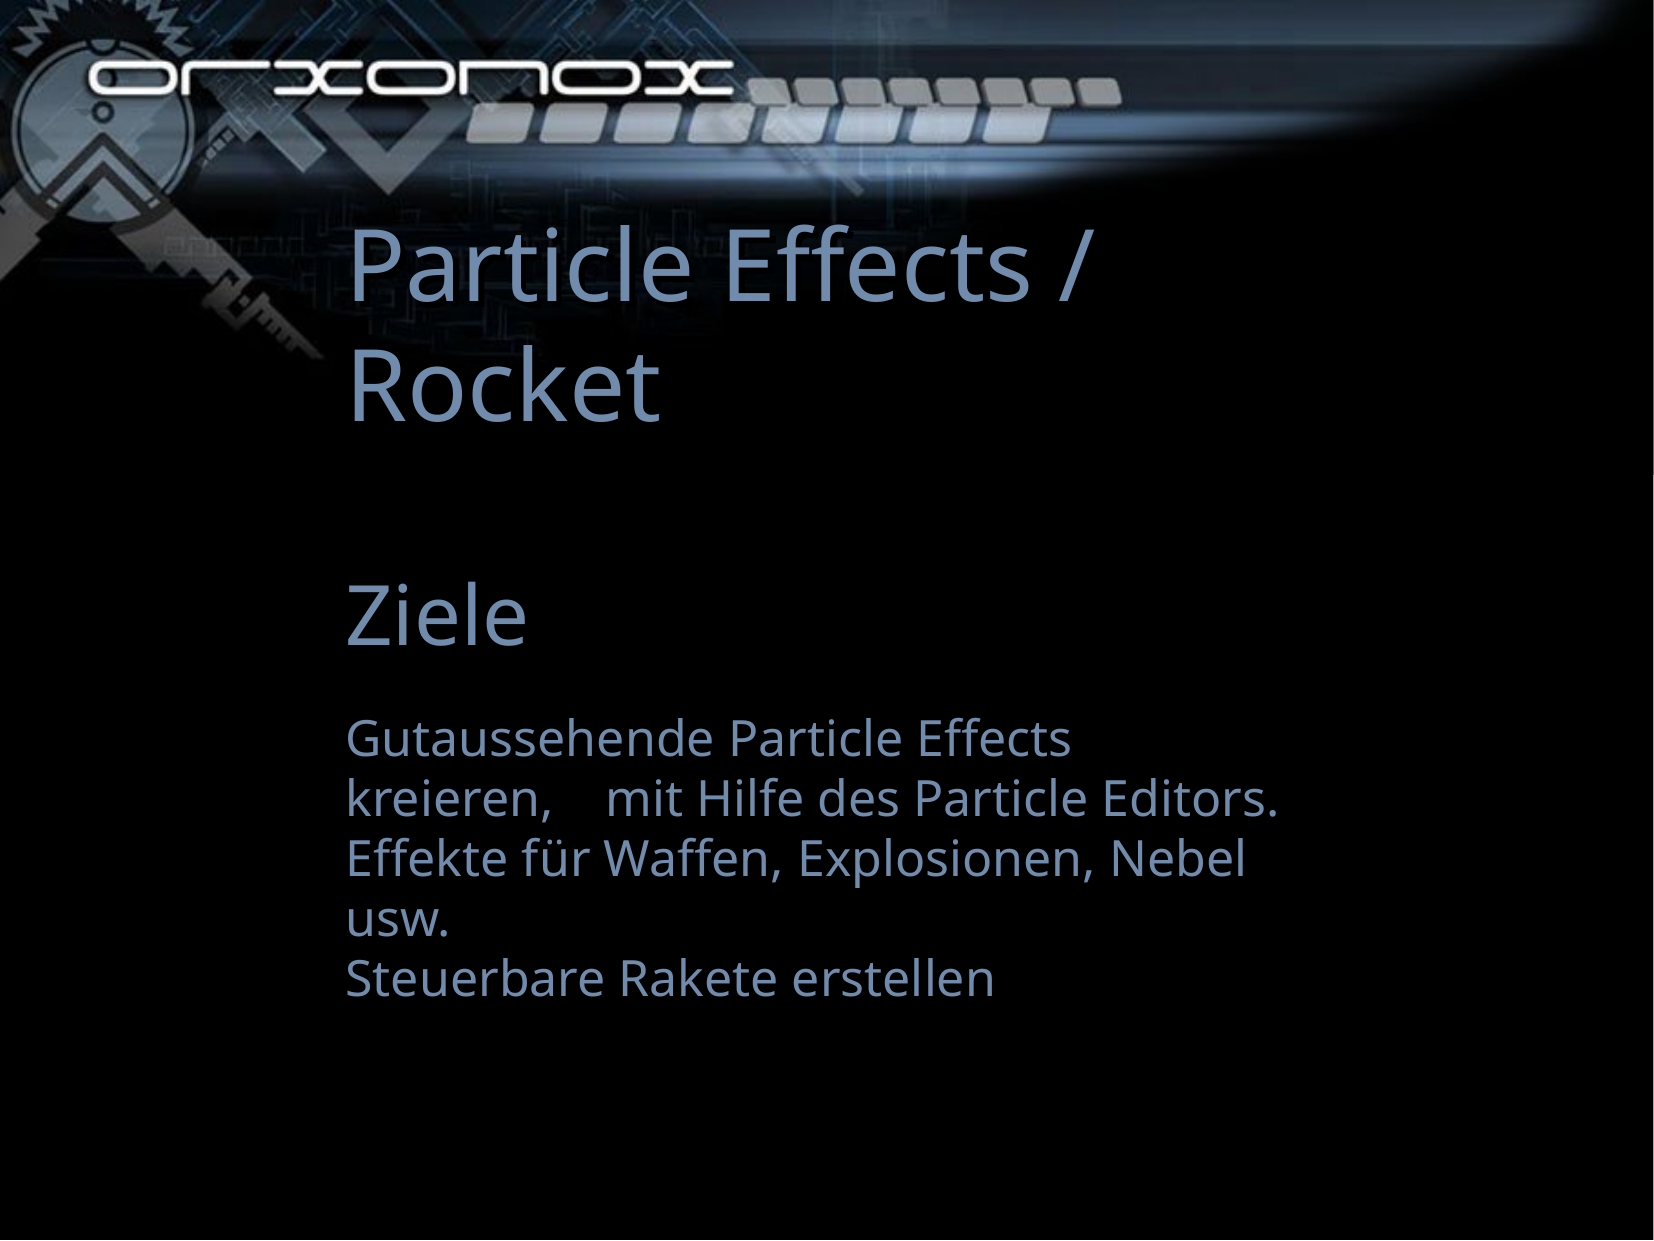

Particle Effects / Rocket
Ziele
Gutaussehende Particle Effects kreieren, mit Hilfe des Particle Editors.
Effekte für Waffen, Explosionen, Nebel usw.
Steuerbare Rakete erstellen